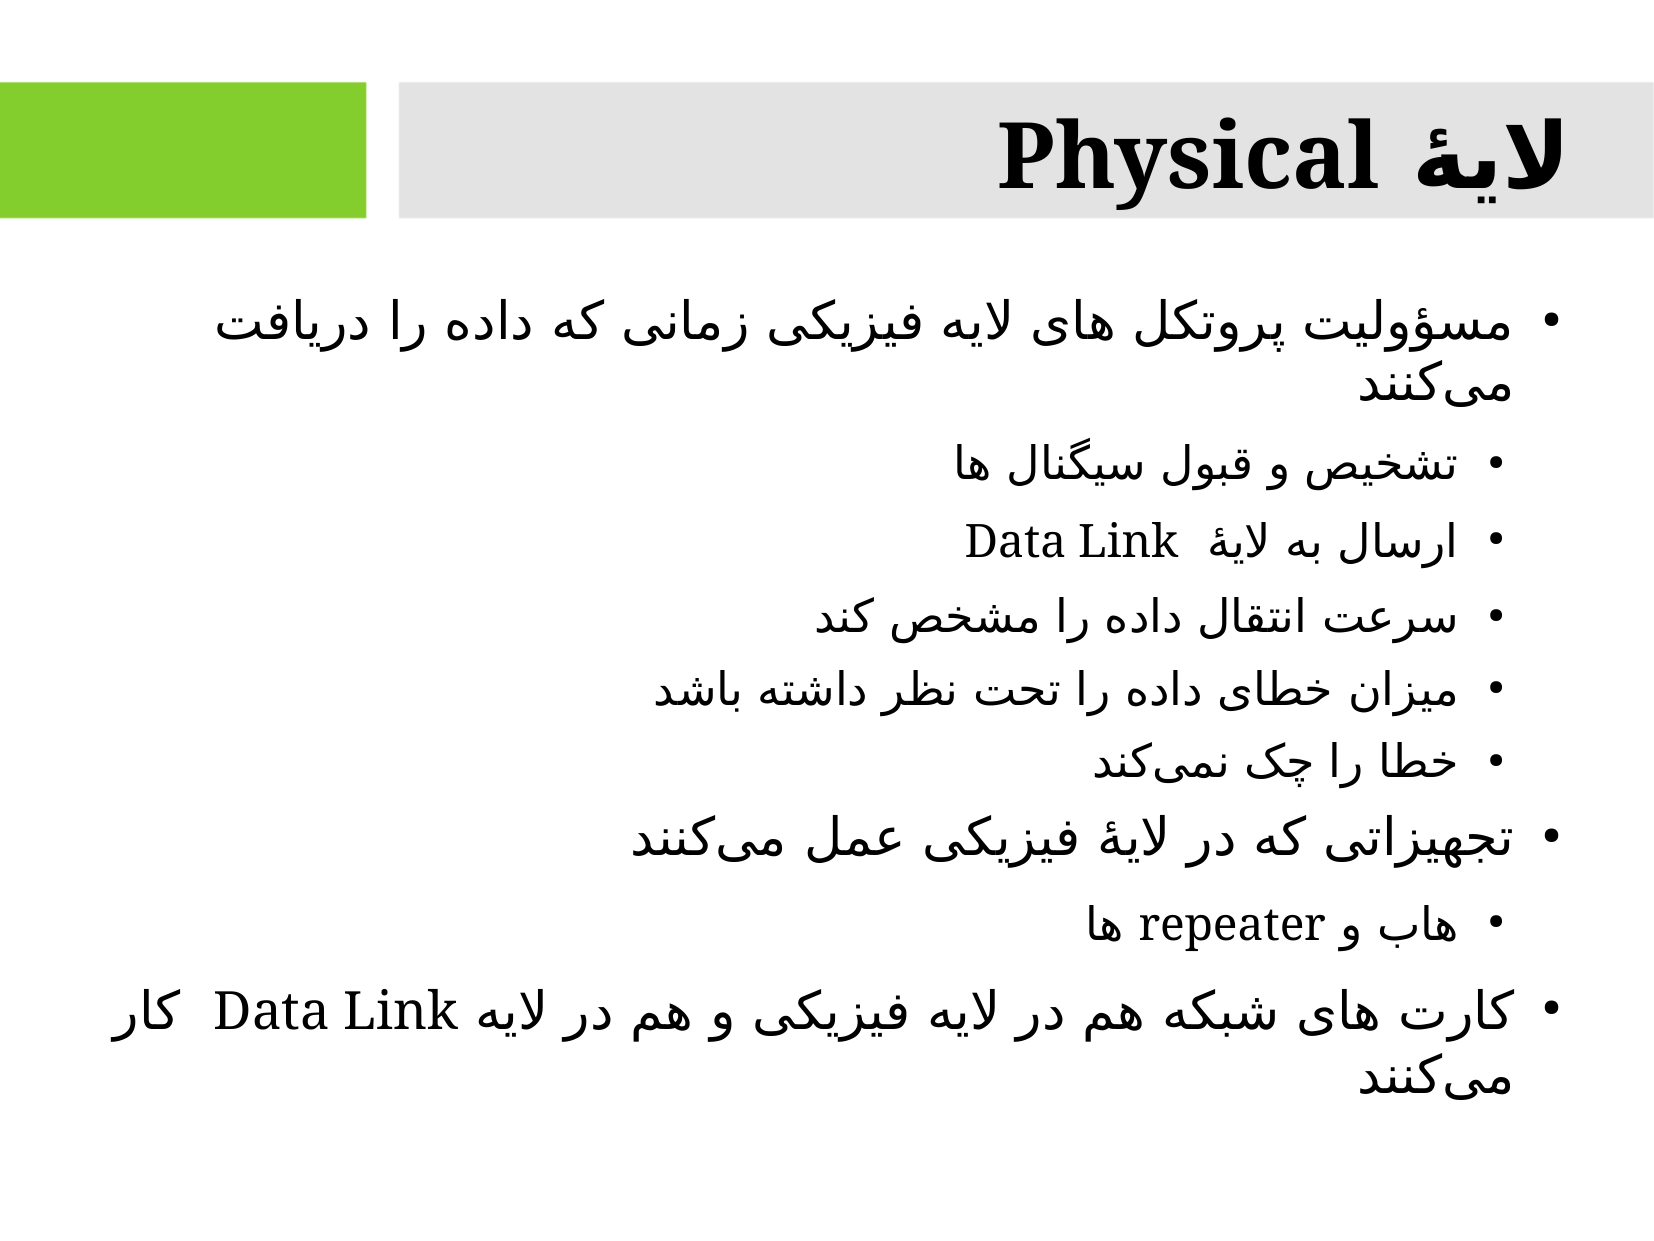

# لایهٔ Physical
مسؤولیت پروتکل های لایه فیزیکی زمانی که داده را دریافت می‌کنند
تشخیص و قبول سیگنال ها
ارسال به لایهٔ Data Link
سرعت انتقال داده را مشخص کند
میزان خطای داده را تحت نظر داشته باشد
خطا را چک نمی‌کند
تجهیزاتی که در لایهٔ فیزیکی عمل می‌کنند
هاب و repeater ها
کارت های شبکه هم در لایه فیزیکی و هم در لایه Data Link کار می‌کنند